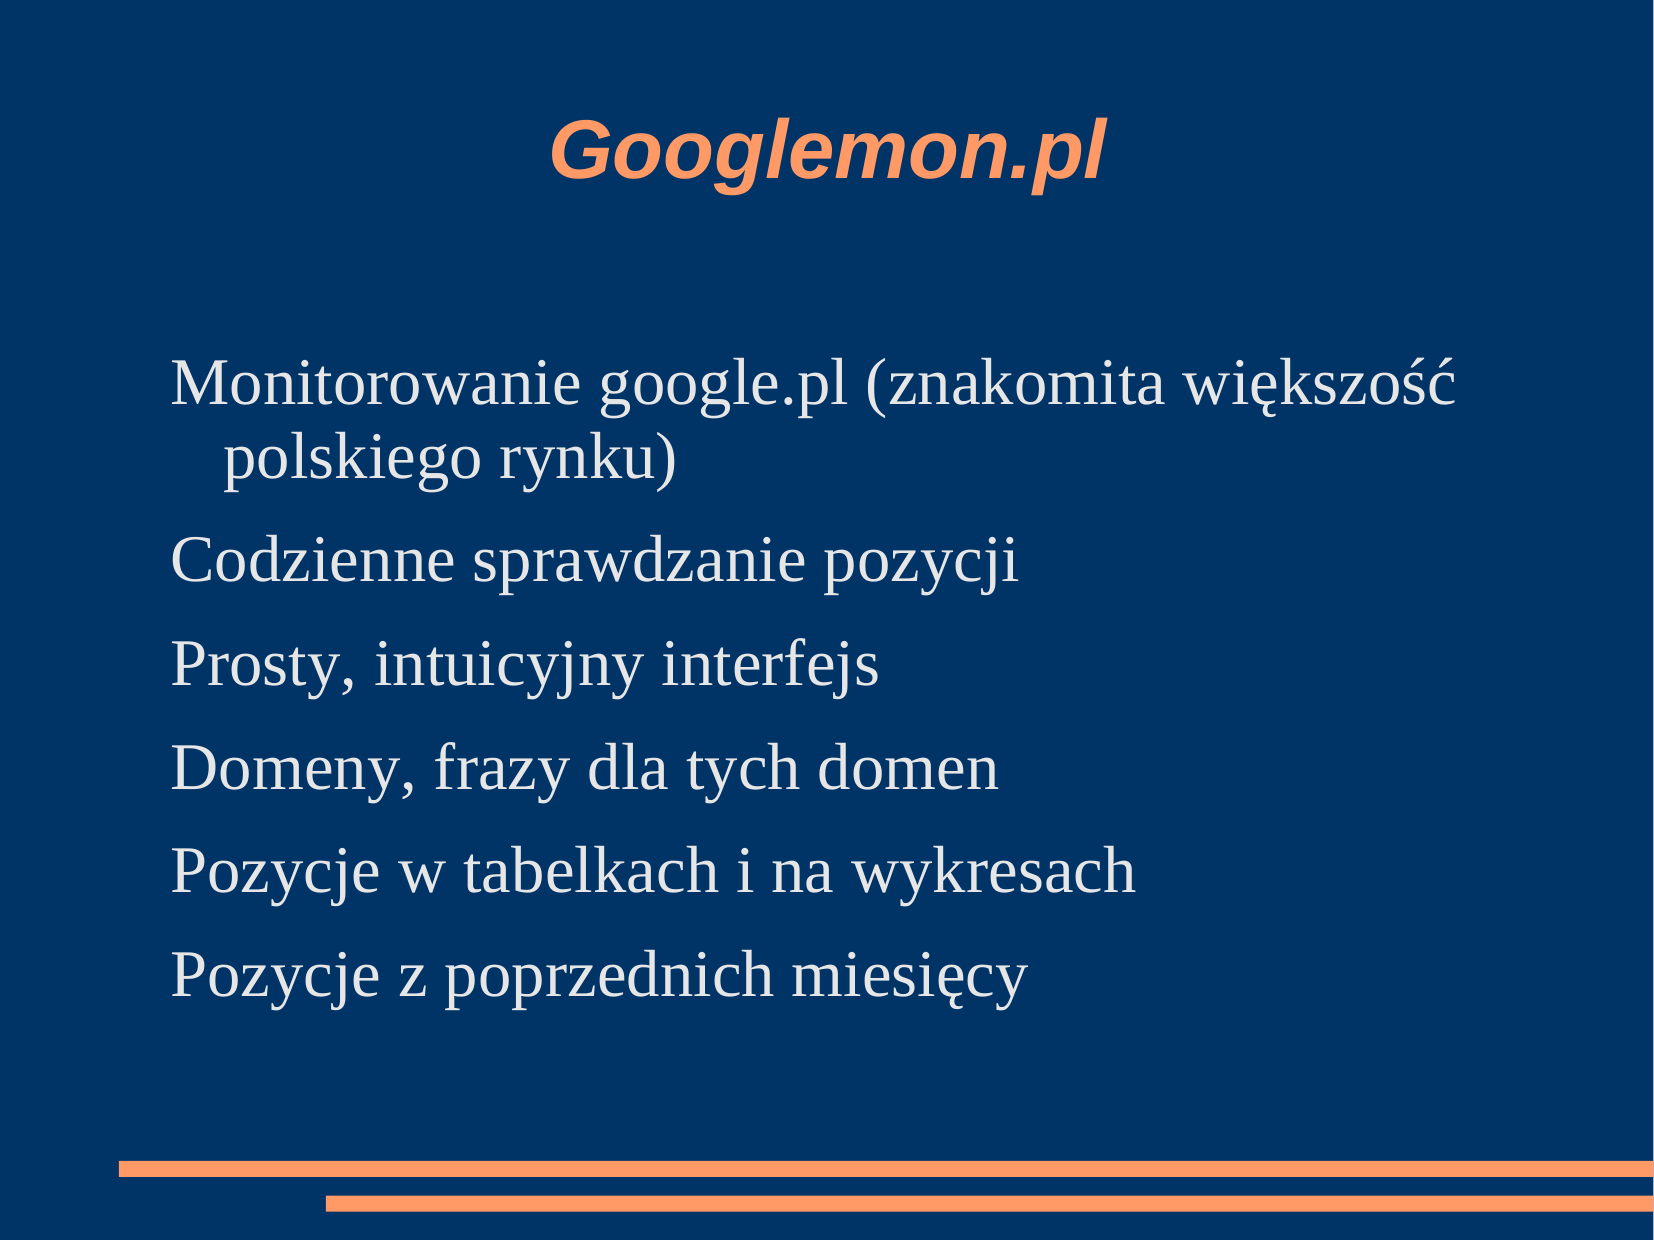

# Googlemon.pl
Monitorowanie google.pl (znakomita większość polskiego rynku)
Codzienne sprawdzanie pozycji
Prosty, intuicyjny interfejs
Domeny, frazy dla tych domen
Pozycje w tabelkach i na wykresach
Pozycje z poprzednich miesięcy